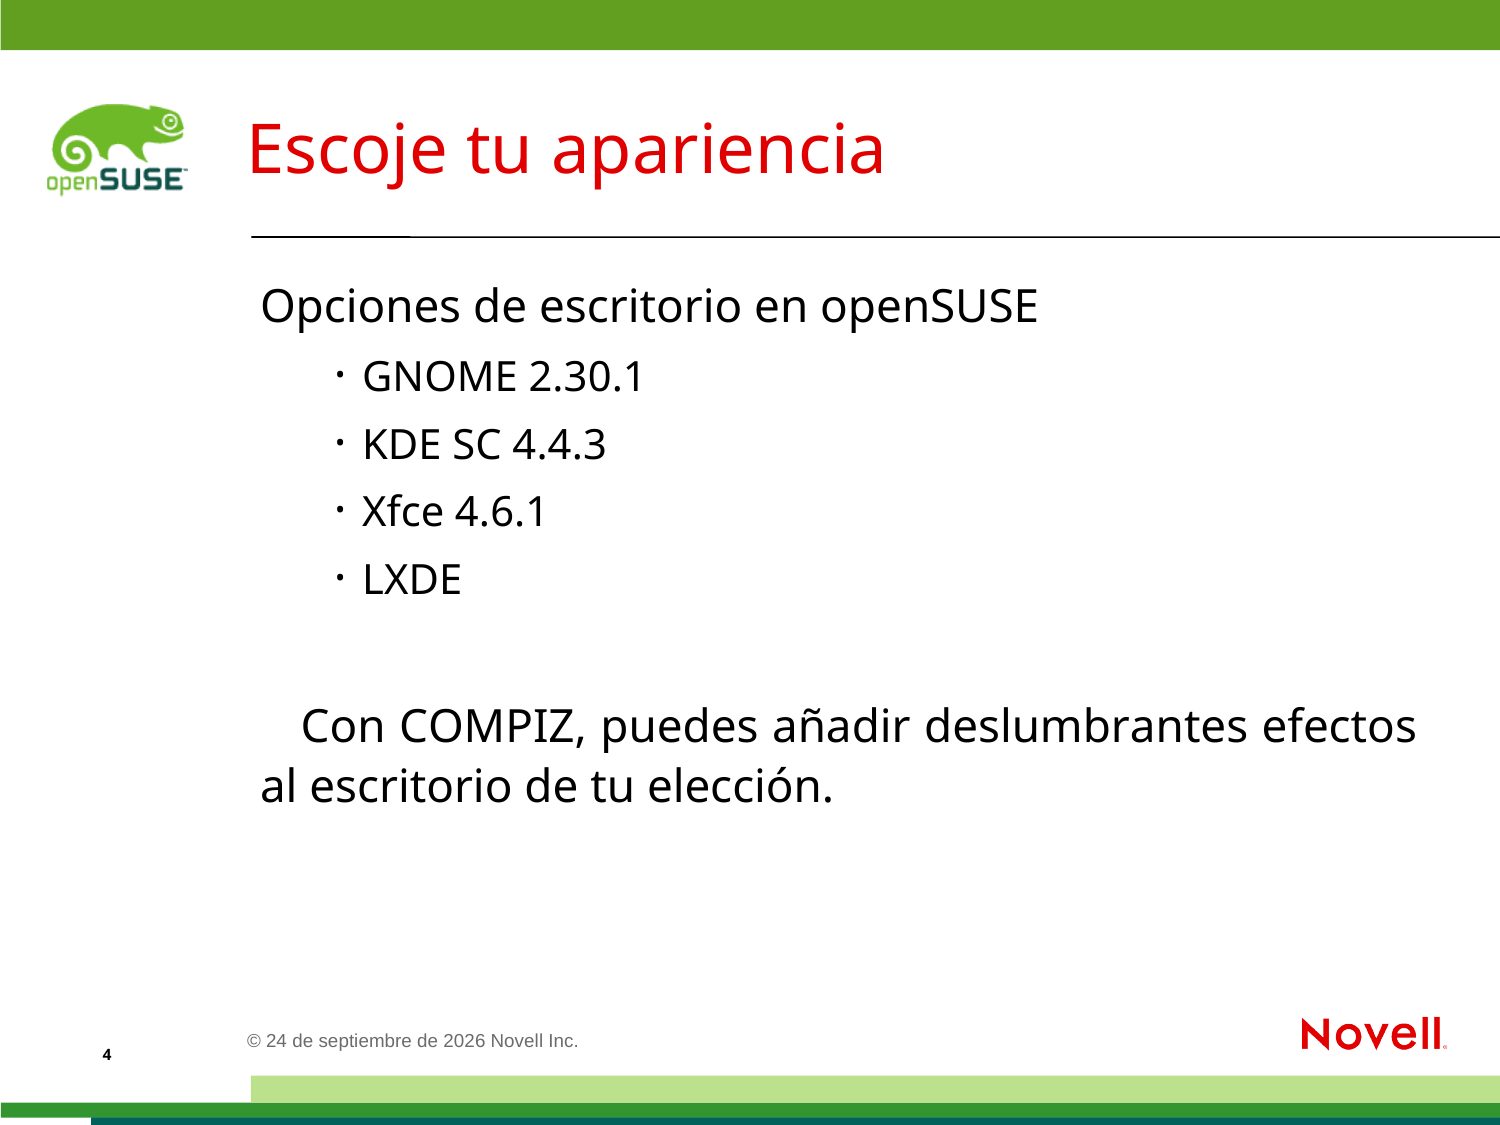

# Escoje tu apariencia
Opciones de escritorio en openSUSE
GNOME 2.30.1
KDE SC 4.4.3
Xfce 4.6.1
LXDE
 Con COMPIZ, puedes añadir deslumbrantes efectos al escritorio de tu elección.